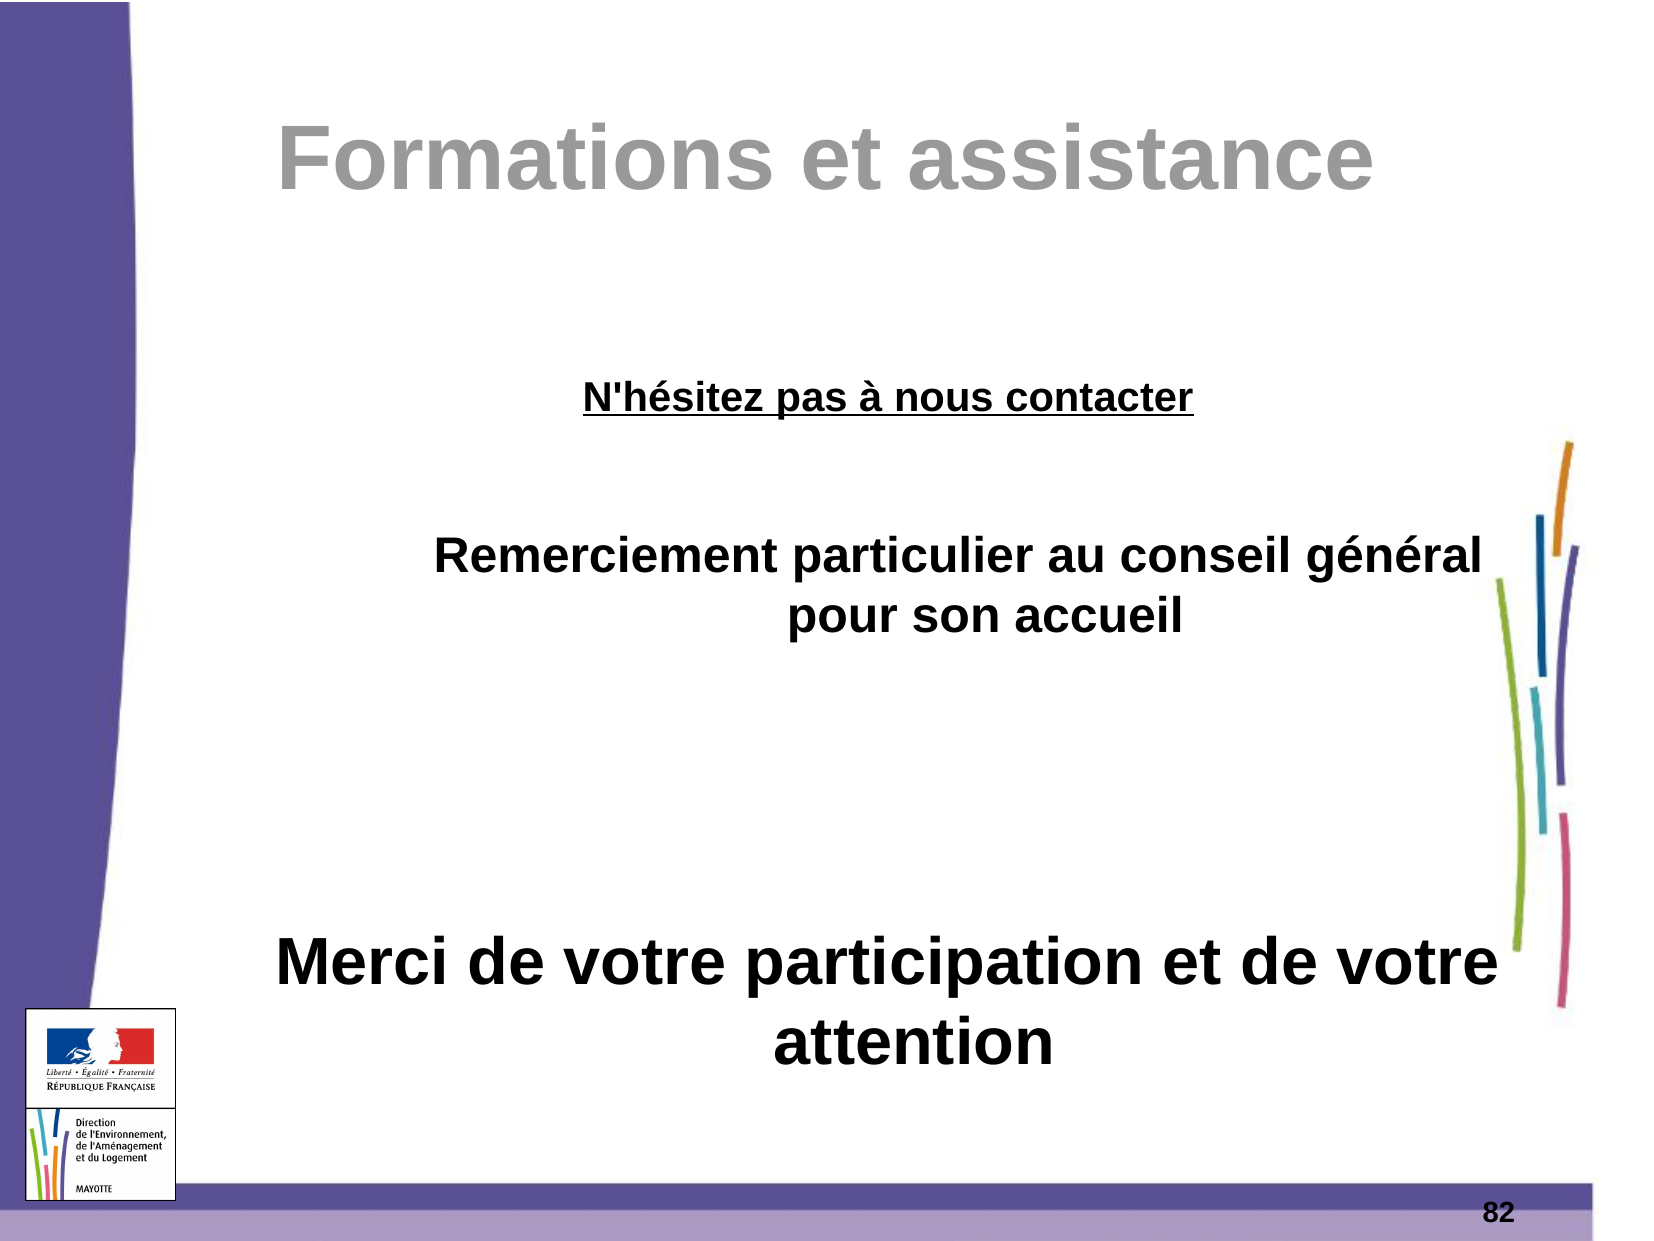

# Formations et assistance
N'hésitez pas à nous contacter
Remerciement particulier au conseil général pour son accueil
Merci de votre participation et de votre attention